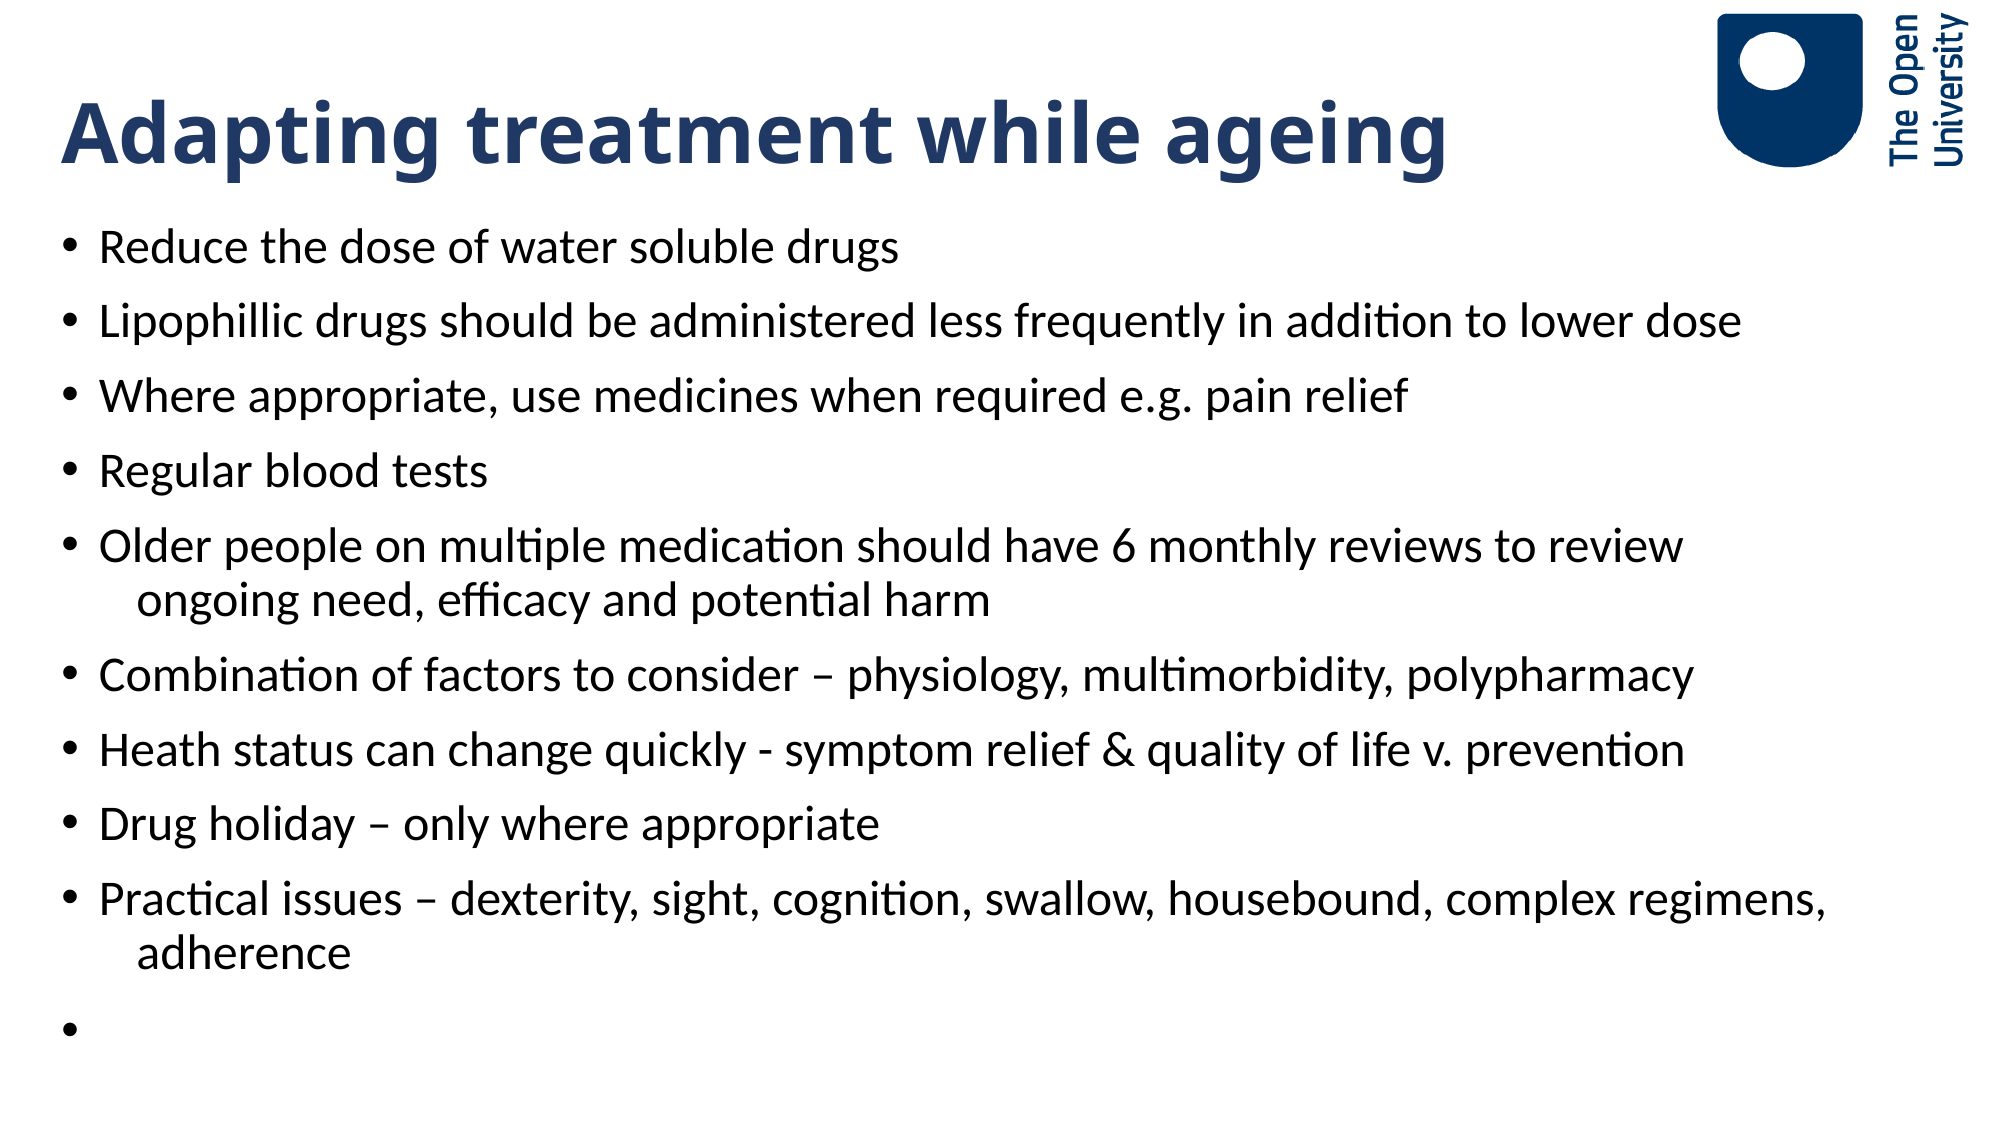

# Adapting treatment while ageing
Reduce the dose of water soluble drugs
Lipophillic drugs should be administered less frequently in addition to lower dose
Where appropriate, use medicines when required e.g. pain relief
Regular blood tests
Older people on multiple medication should have 6 monthly reviews to review ongoing need, efficacy and potential harm
Combination of factors to consider – physiology, multimorbidity, polypharmacy
Heath status can change quickly - symptom relief & quality of life v. prevention
Drug holiday – only where appropriate
Practical issues – dexterity, sight, cognition, swallow, housebound, complex regimens, adherence